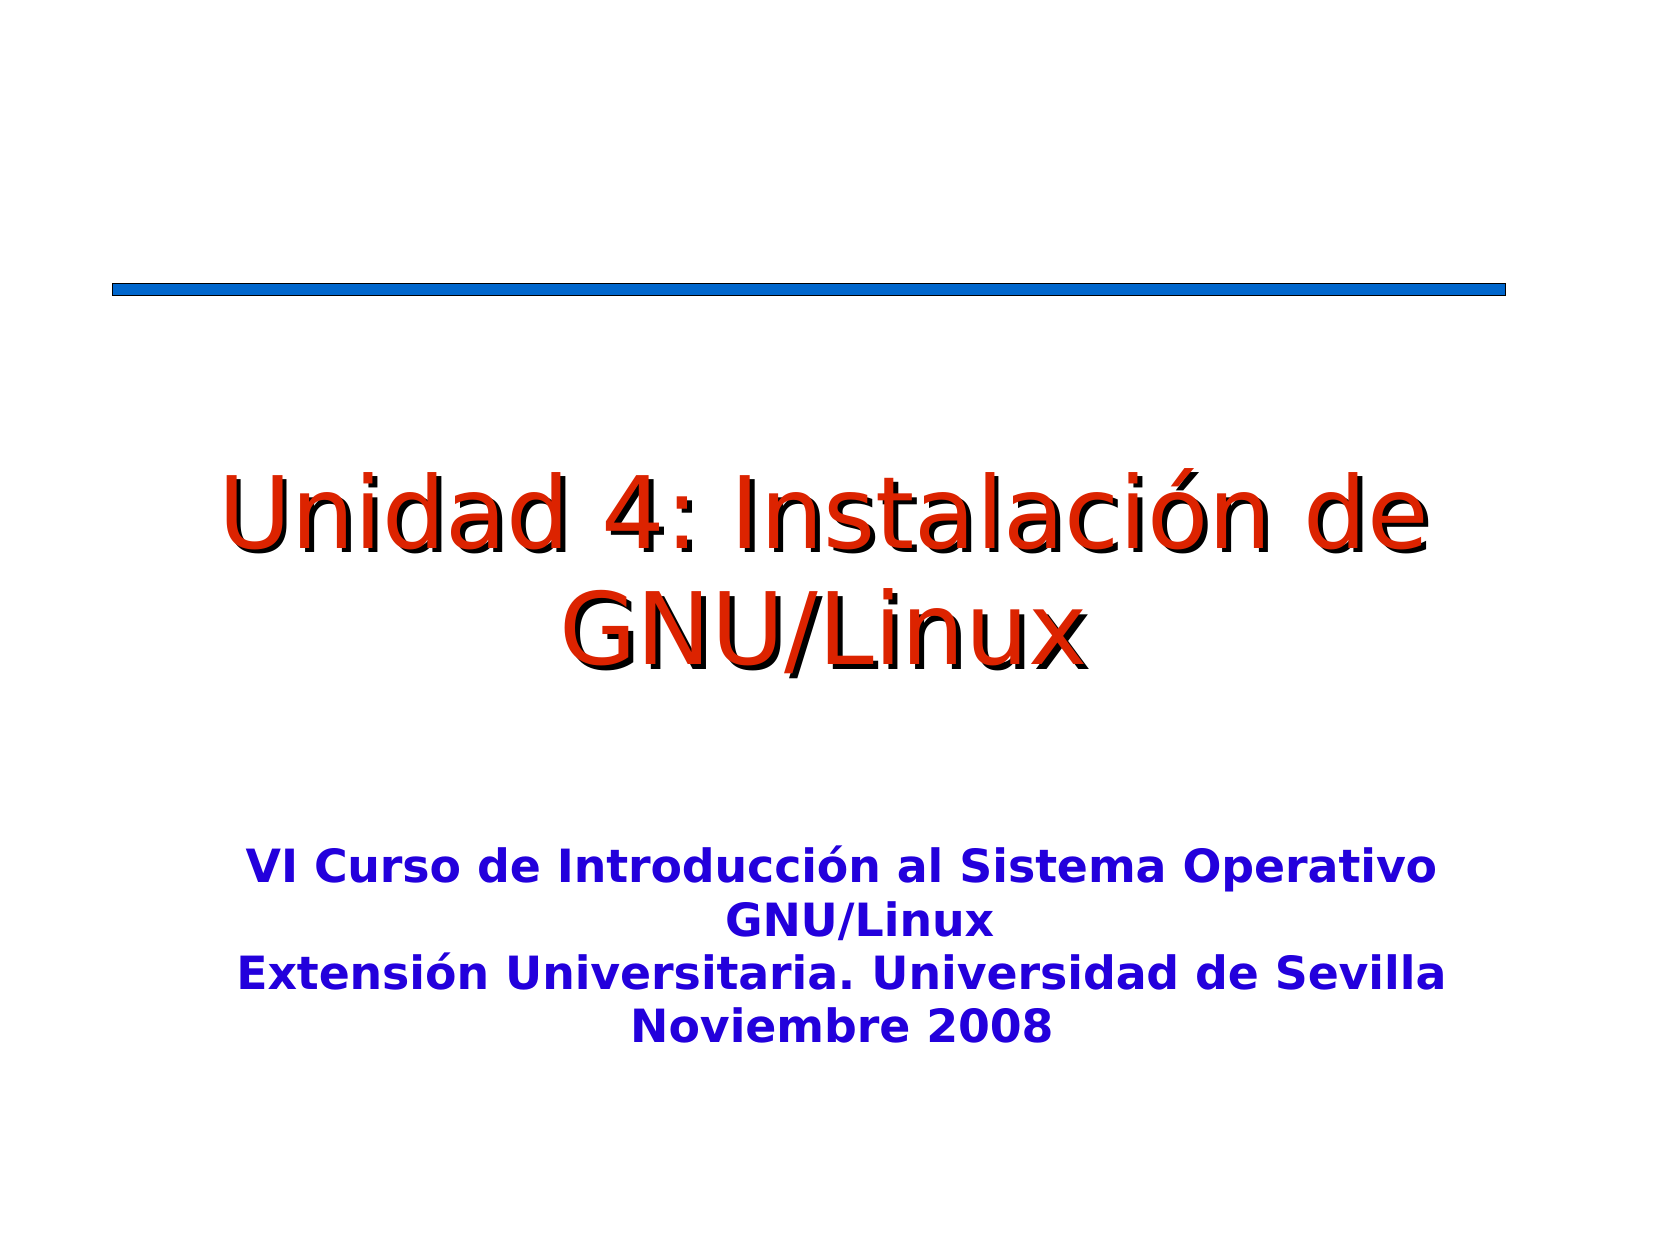

# Unidad 4: Instalación de GNU/Linux
VI Curso de Introducción al Sistema Operativo GNU/Linux
Extensión Universitaria. Universidad de Sevilla
Noviembre 2008